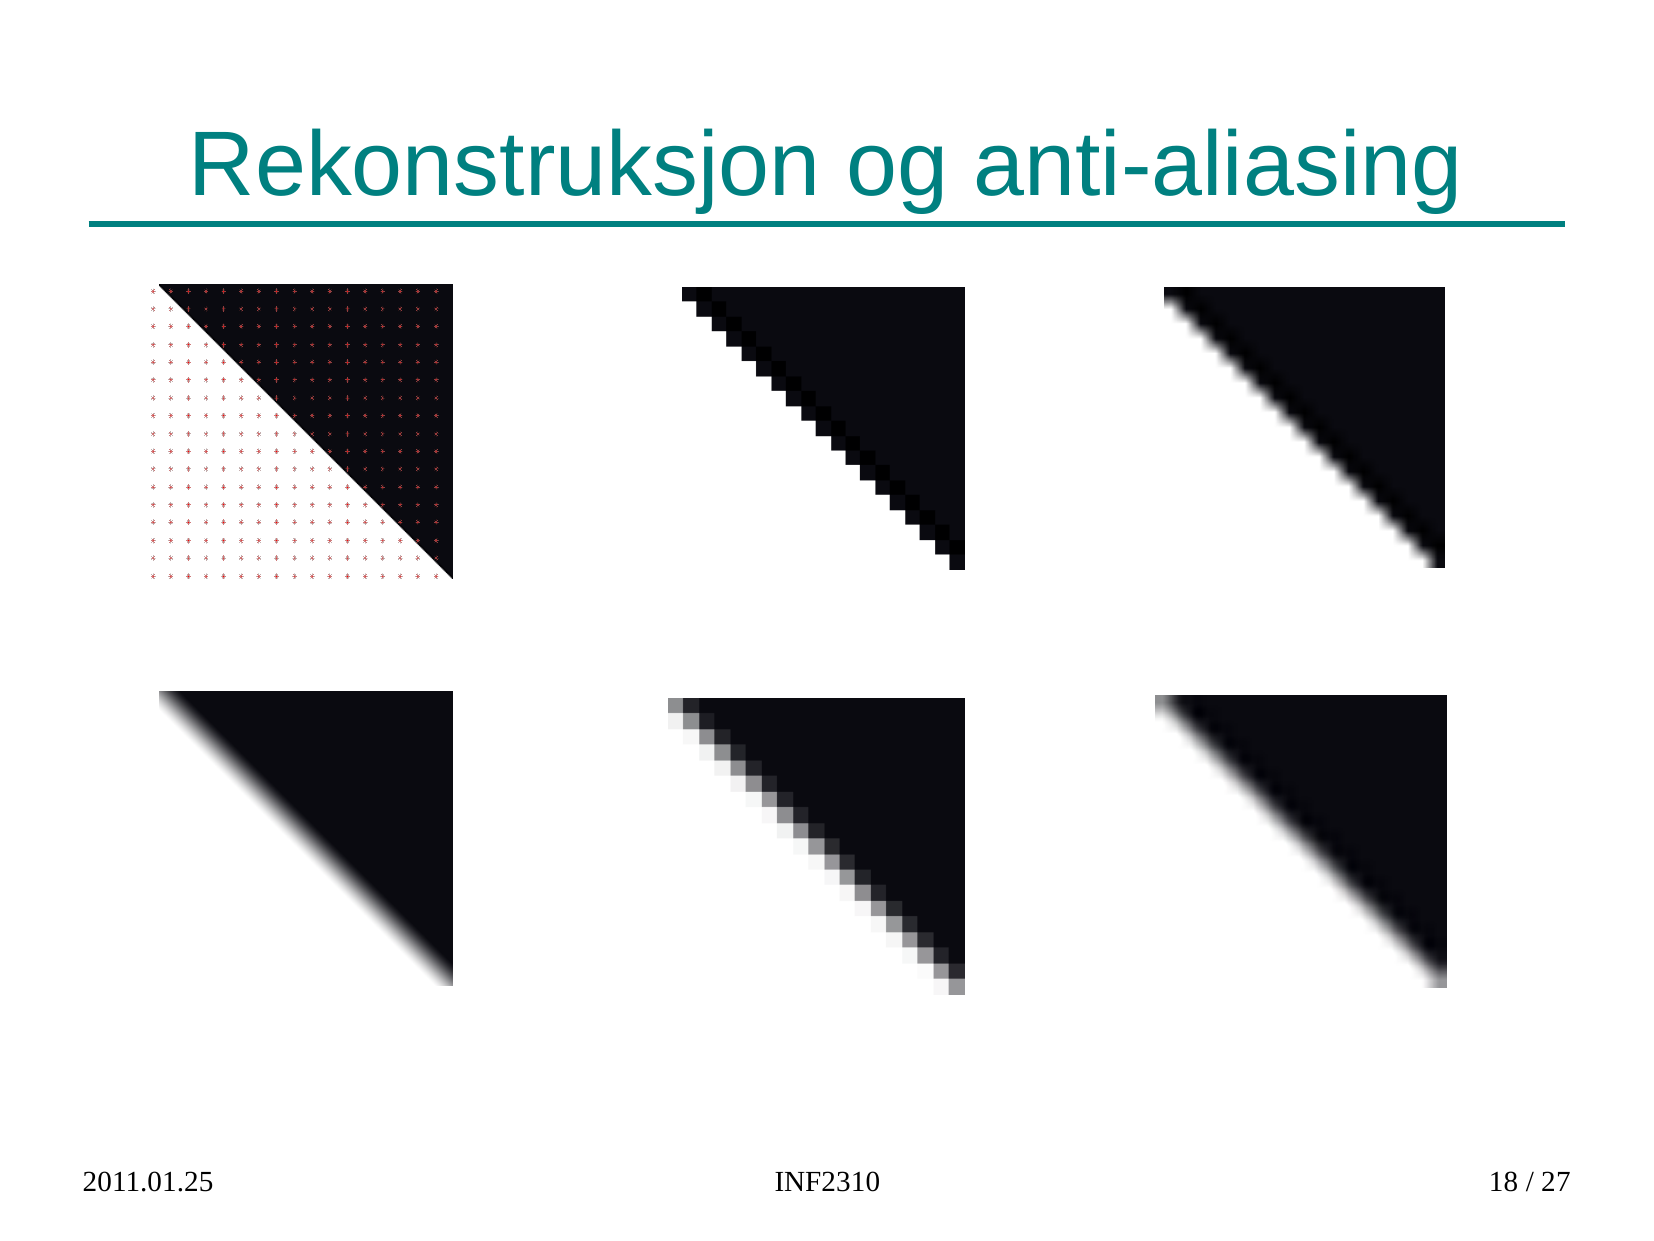

# Rekonstruksjon og anti-aliasing
2011.01.25
INF2310
18